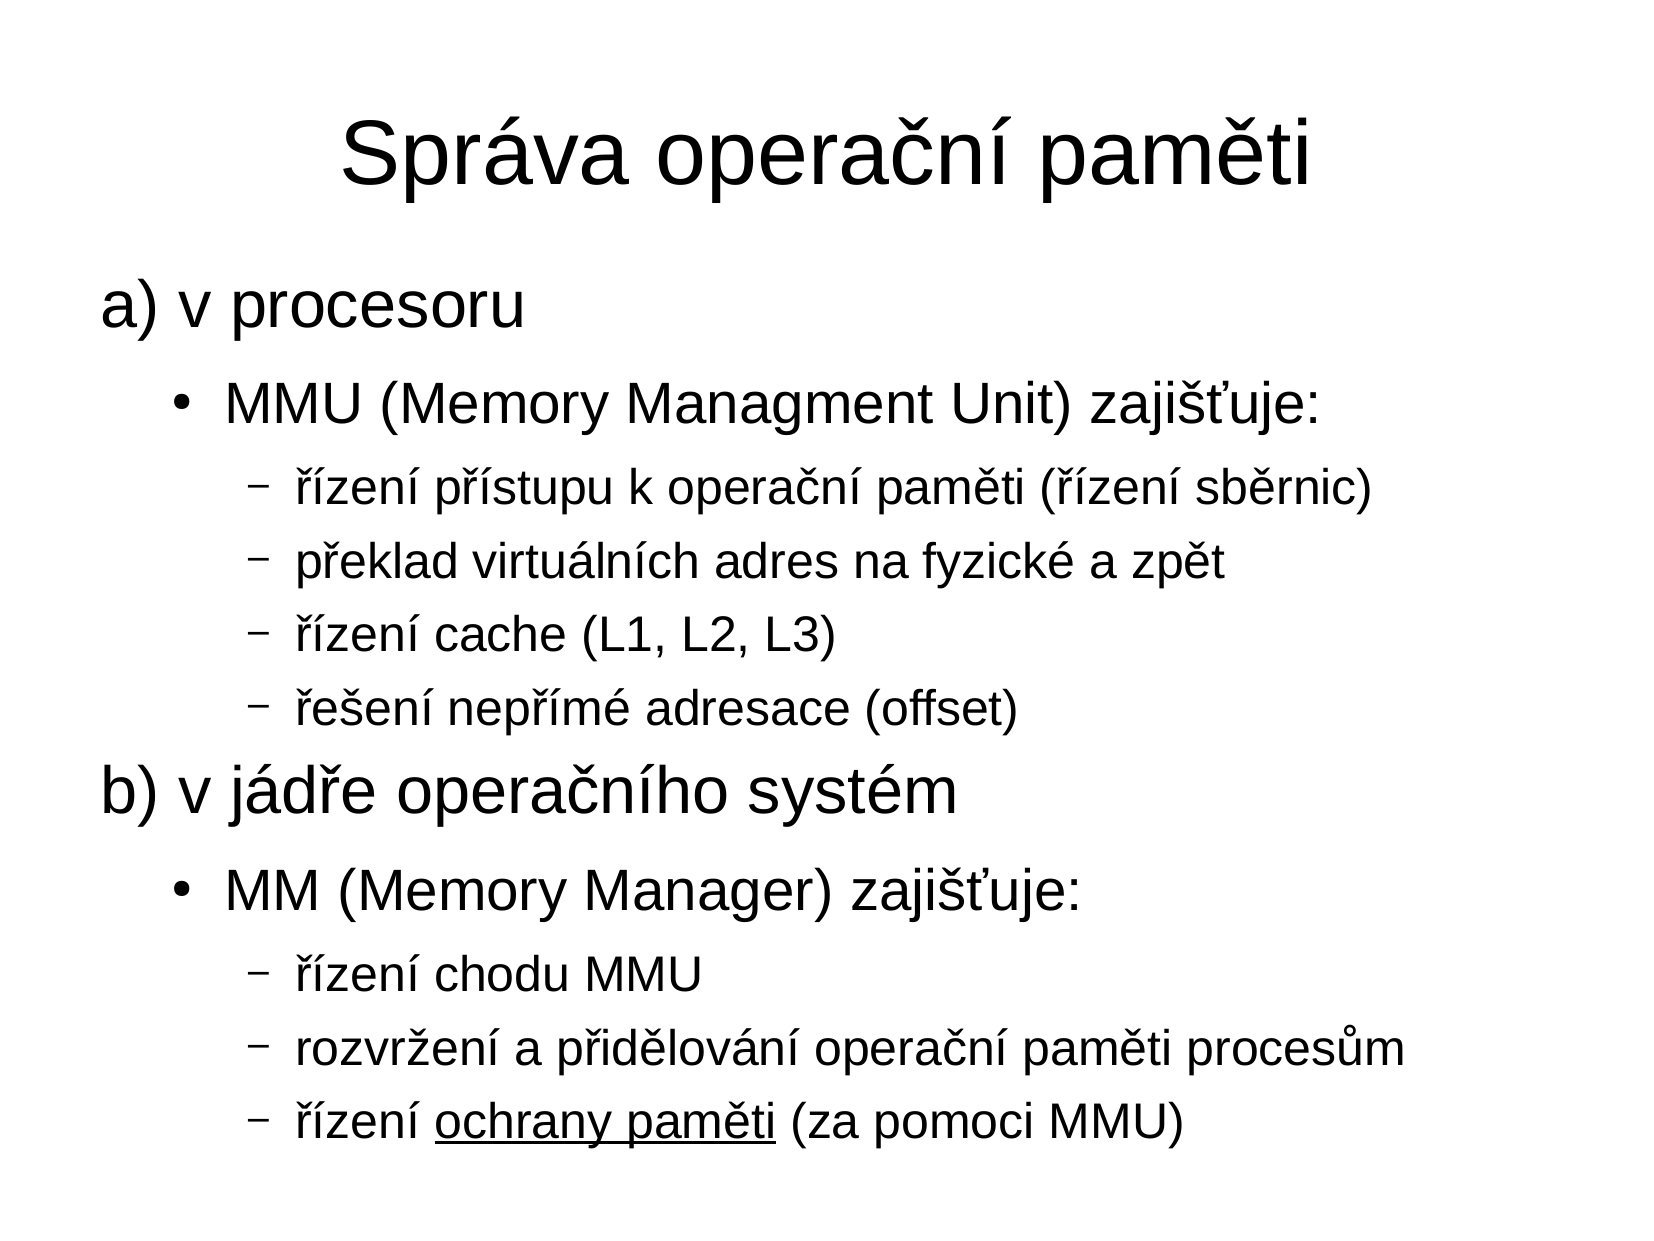

# Správa operační paměti
 v procesoru
MMU (Memory Managment Unit) zajišťuje:
řízení přístupu k operační paměti (řízení sběrnic)
překlad virtuálních adres na fyzické a zpět
řízení cache (L1, L2, L3)
řešení nepřímé adresace (offset)
 v jádře operačního systém
MM (Memory Manager) zajišťuje:
řízení chodu MMU
rozvržení a přidělování operační paměti procesům
řízení ochrany paměti (za pomoci MMU)